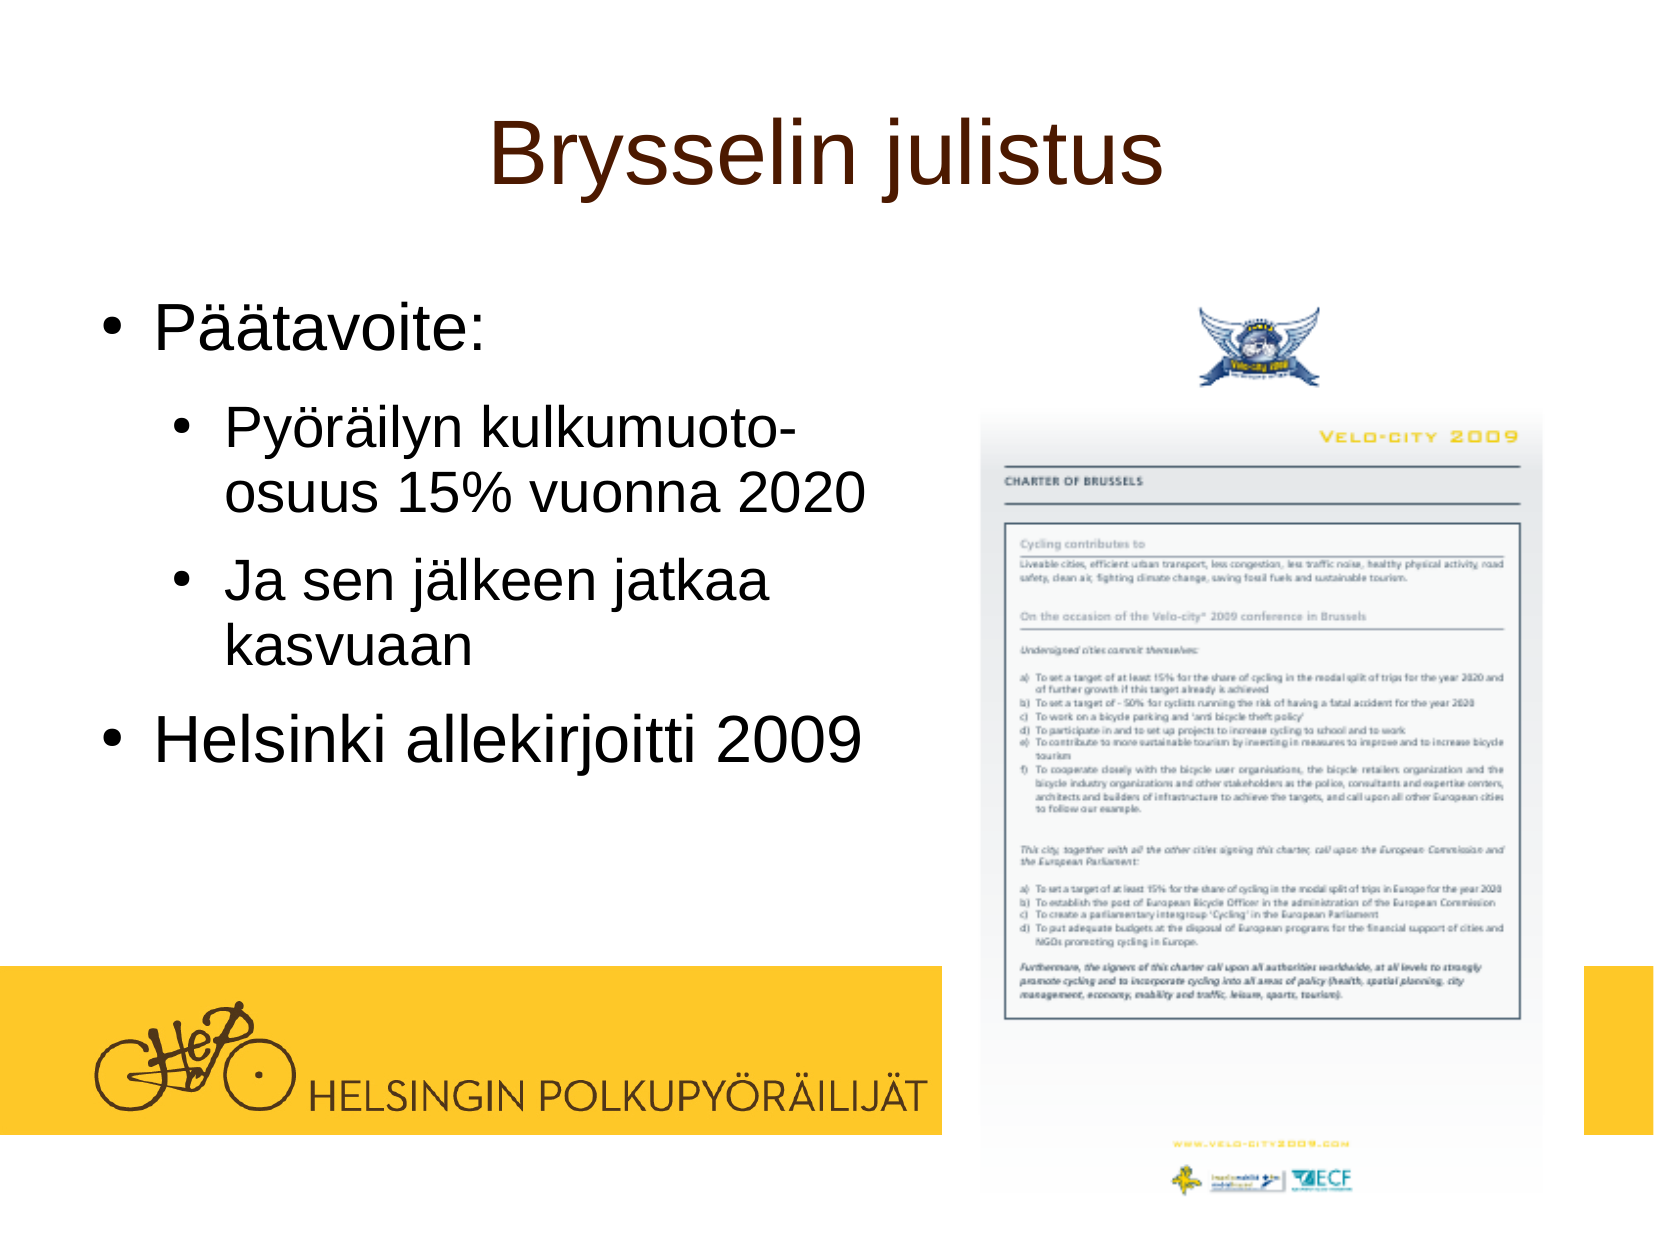

# Brysselin julistus
Päätavoite:
Pyöräilyn kulkumuoto-osuus 15% vuonna 2020
Ja sen jälkeen jatkaa kasvuaan
Helsinki allekirjoitti 2009